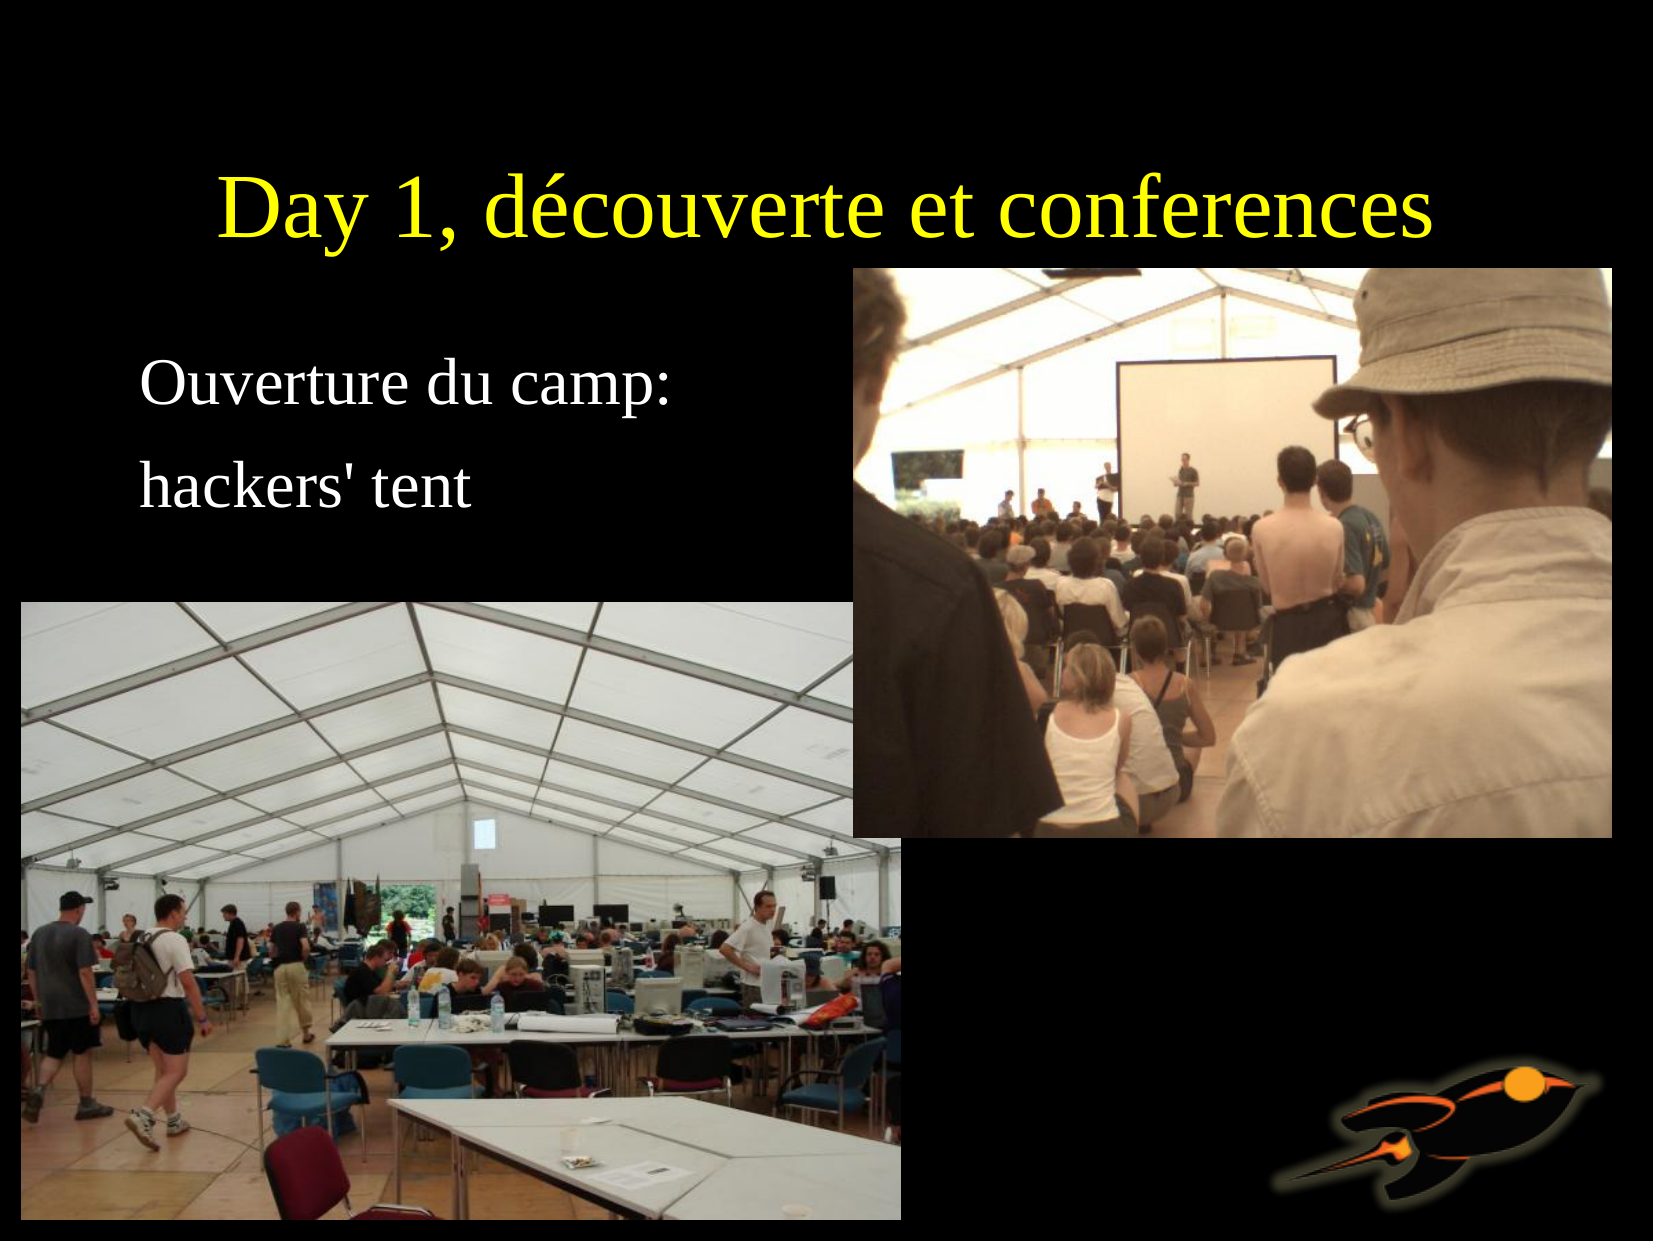

# Day 1, découverte et conferences
Ouverture du camp:
hackers' tent